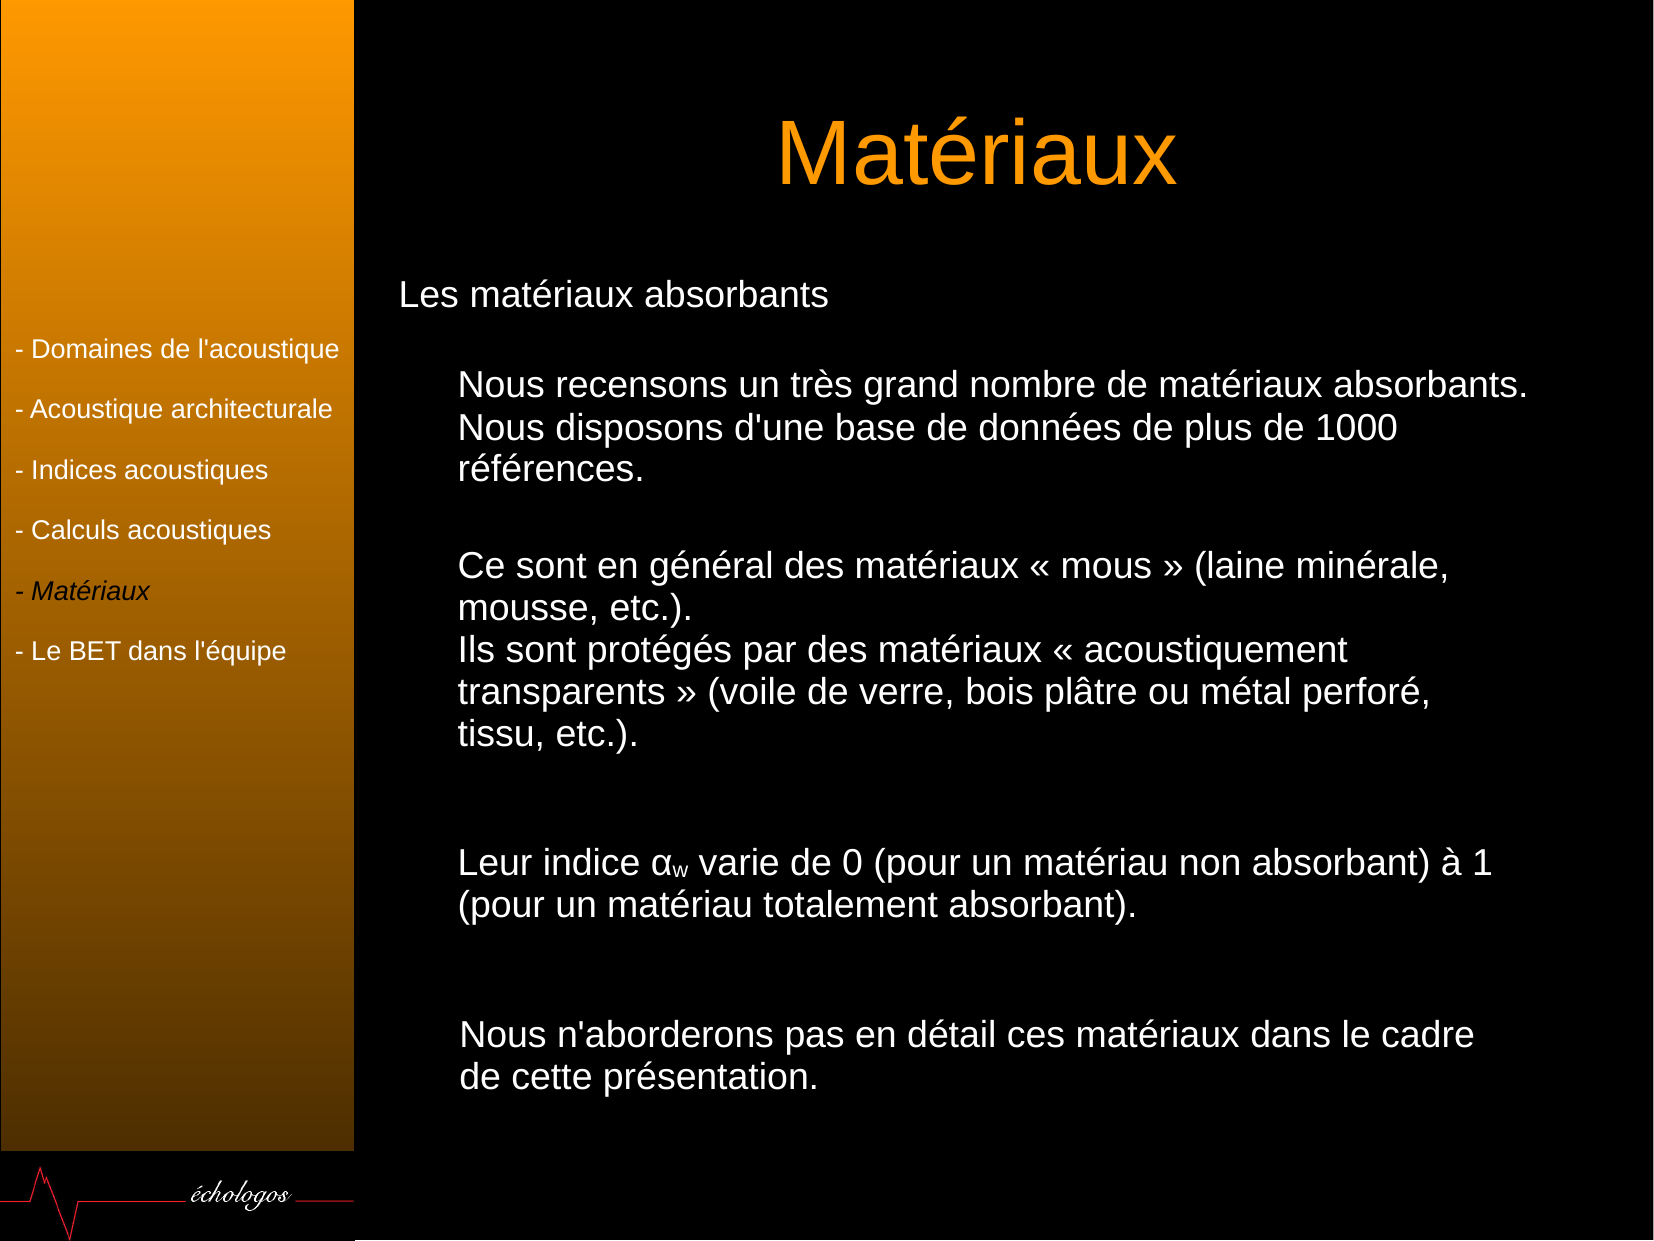

# Matériaux
Les matériaux absorbants
- Domaines de l'acoustique
- Acoustique architecturale
- Indices acoustiques
- Calculs acoustiques
- Matériaux
- Le BET dans l'équipe
Nous recensons un très grand nombre de matériaux absorbants.
Nous disposons d'une base de données de plus de 1000 références.
Ce sont en général des matériaux « mous » (laine minérale, mousse, etc.).
Ils sont protégés par des matériaux « acoustiquement transparents » (voile de verre, bois plâtre ou métal perforé, tissu, etc.).
Leur indice αw varie de 0 (pour un matériau non absorbant) à 1 (pour un matériau totalement absorbant).
Nous n'aborderons pas en détail ces matériaux dans le cadre de cette présentation.